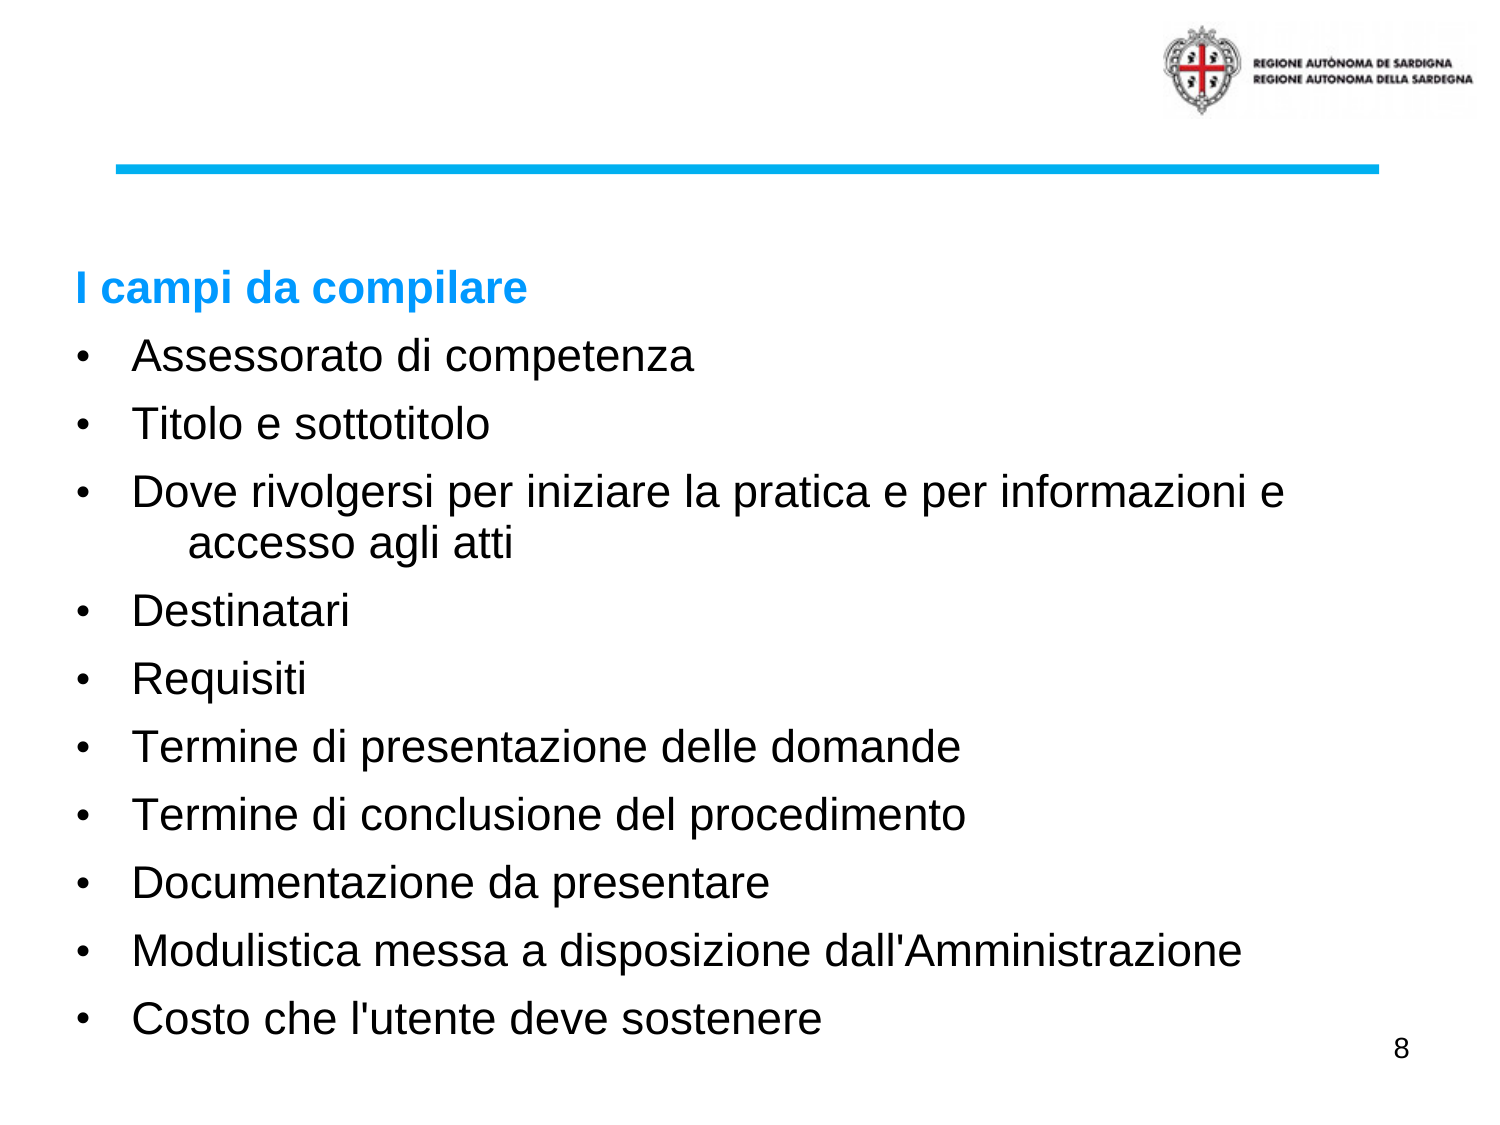

# I campi da compilare
Assessorato di competenza
Titolo e sottotitolo
Dove rivolgersi per iniziare la pratica e per informazioni e accesso agli atti
Destinatari
Requisiti
Termine di presentazione delle domande
Termine di conclusione del procedimento
Documentazione da presentare
Modulistica messa a disposizione dall'Amministrazione
Costo che l'utente deve sostenere
8